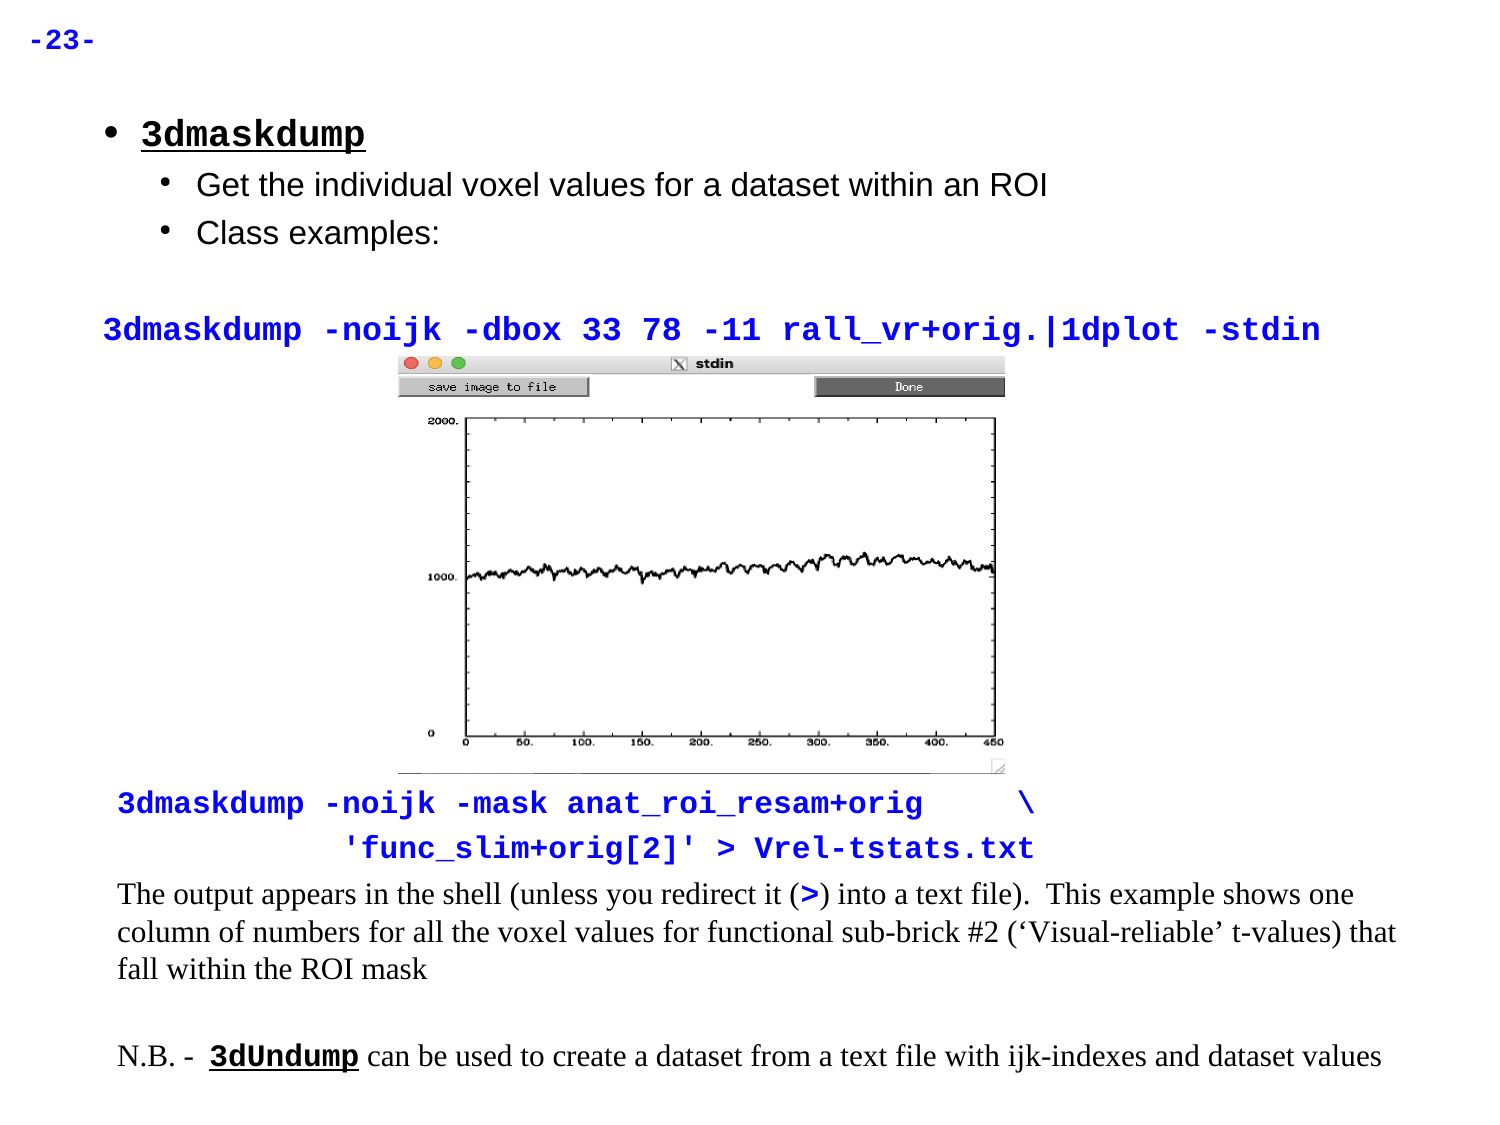

# 3dmaskdump
Get the individual voxel values for a dataset within an ROI
Class examples:
3dmaskdump -noijk -dbox 33 78 -11 rall_vr+orig.|1dplot -stdin
3dmaskdump -noijk -mask anat_roi_resam+orig \
 'func_slim+orig[2]' > Vrel-tstats.txt
The output appears in the shell (unless you redirect it (>) into a text file). This example shows one column of numbers for all the voxel values for functional sub-brick #2 (‘Visual-reliable’ t-values) that fall within the ROI mask
N.B. - 3dUndump can be used to create a dataset from a text file with ijk-indexes and dataset values